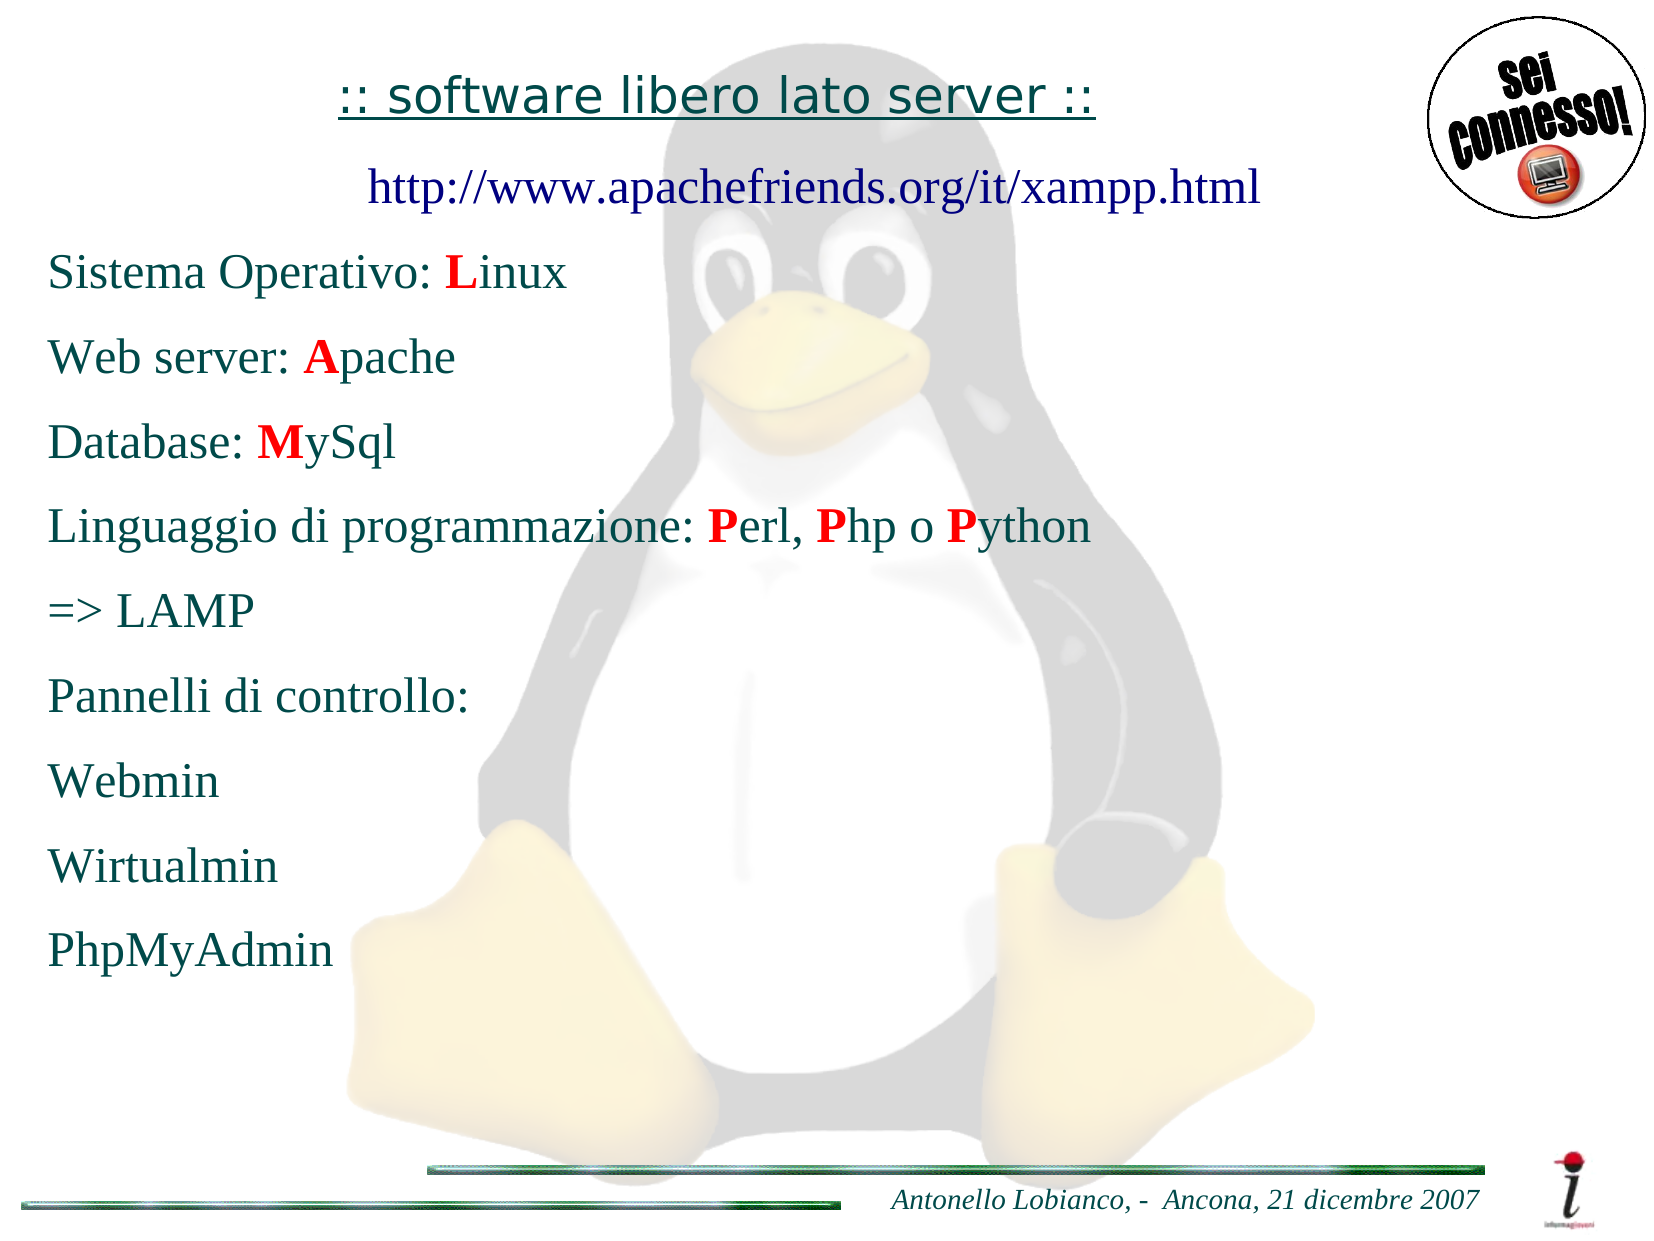

# :: software libero lato server ::
http://www.apachefriends.org/it/xampp.html
Sistema Operativo: Linux
Web server: Apache
Database: MySql
Linguaggio di programmazione: Perl, Php o Python
=> LAMP
Pannelli di controllo:
Webmin
Wirtualmin
PhpMyAdmin